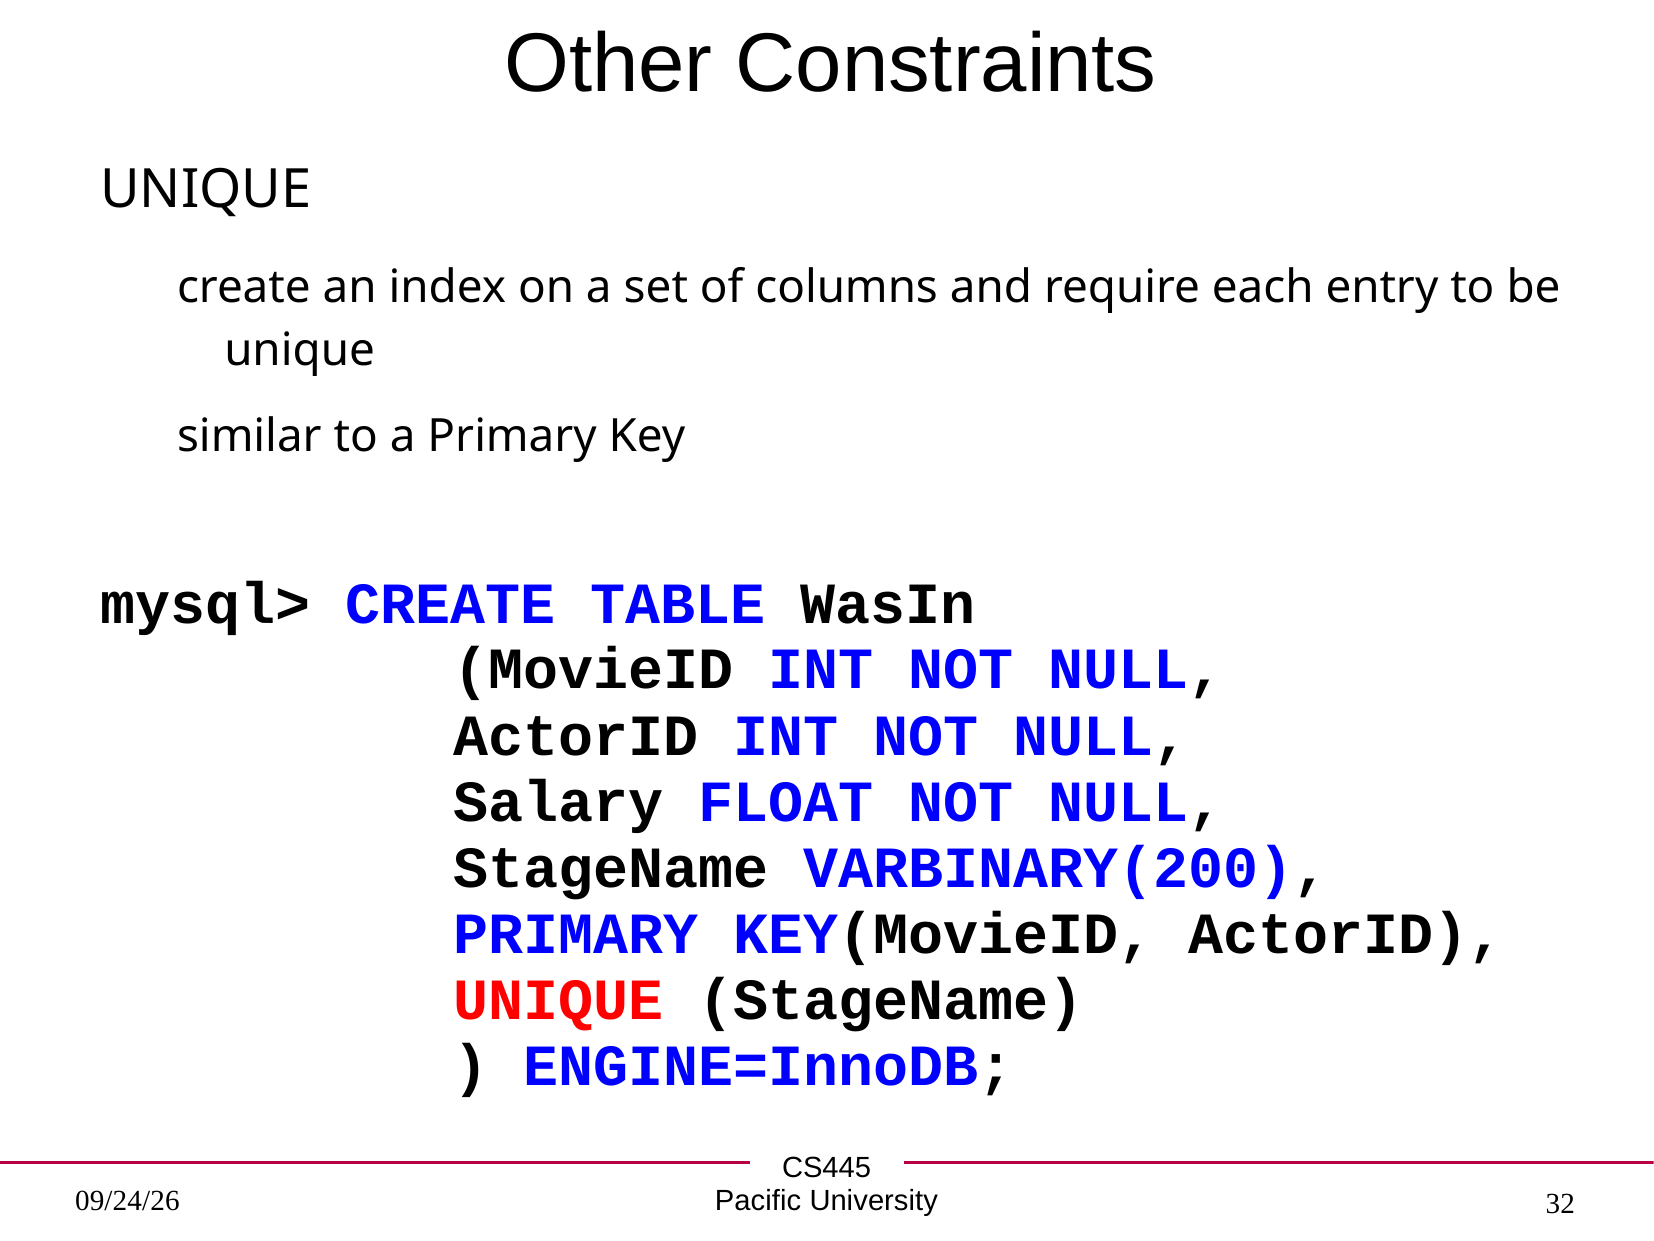

# Other Constraints
UNIQUE
create an index on a set of columns and require each entry to be unique
similar to a Primary Key
mysql> CREATE TABLE WasIn
				(MovieID INT NOT NULL,
				ActorID INT NOT NULL,
				Salary FLOAT NOT NULL,
				StageName VARBINARY(200),
				PRIMARY KEY(MovieID, ActorID),
				UNIQUE (StageName)
				) ENGINE=InnoDB;